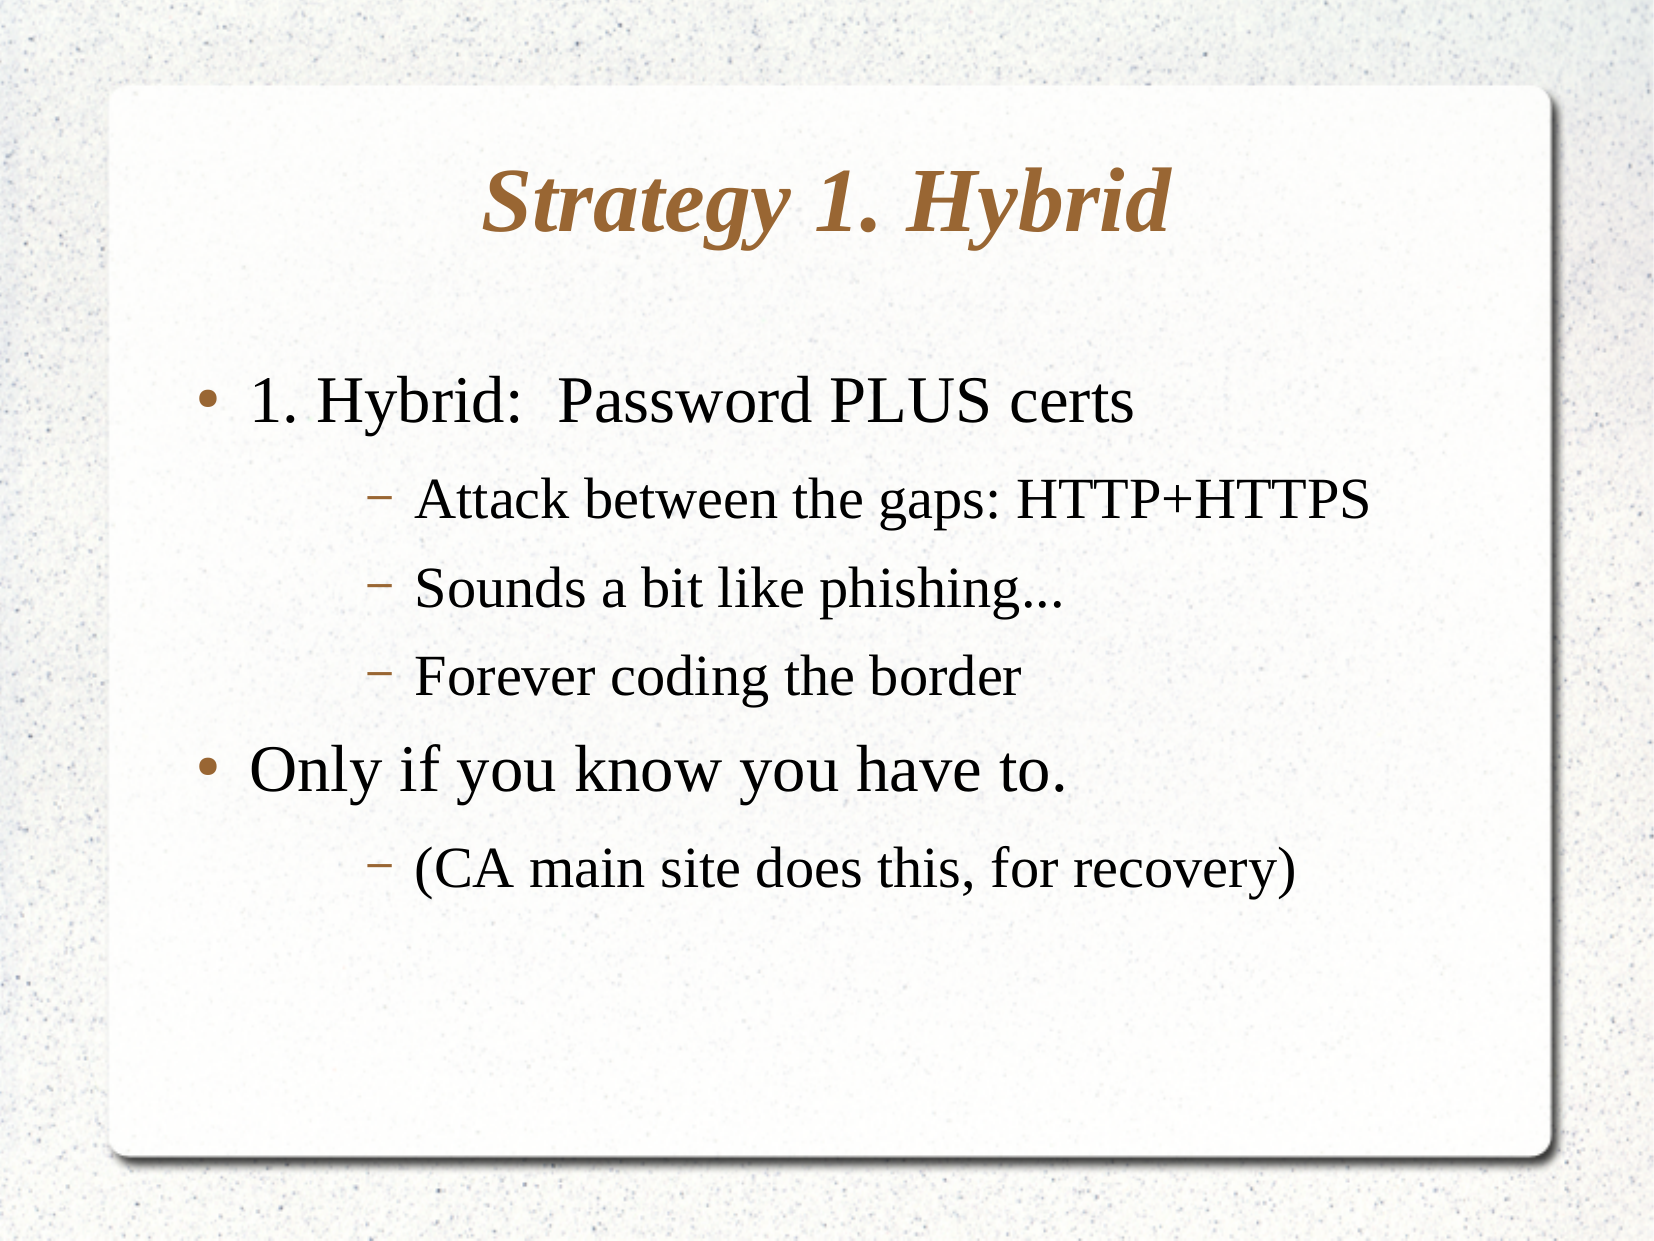

# Strategy 1. Hybrid
1. Hybrid: Password PLUS certs
Attack between the gaps: HTTP+HTTPS
Sounds a bit like phishing...
Forever coding the border
Only if you know you have to.
(CA main site does this, for recovery)